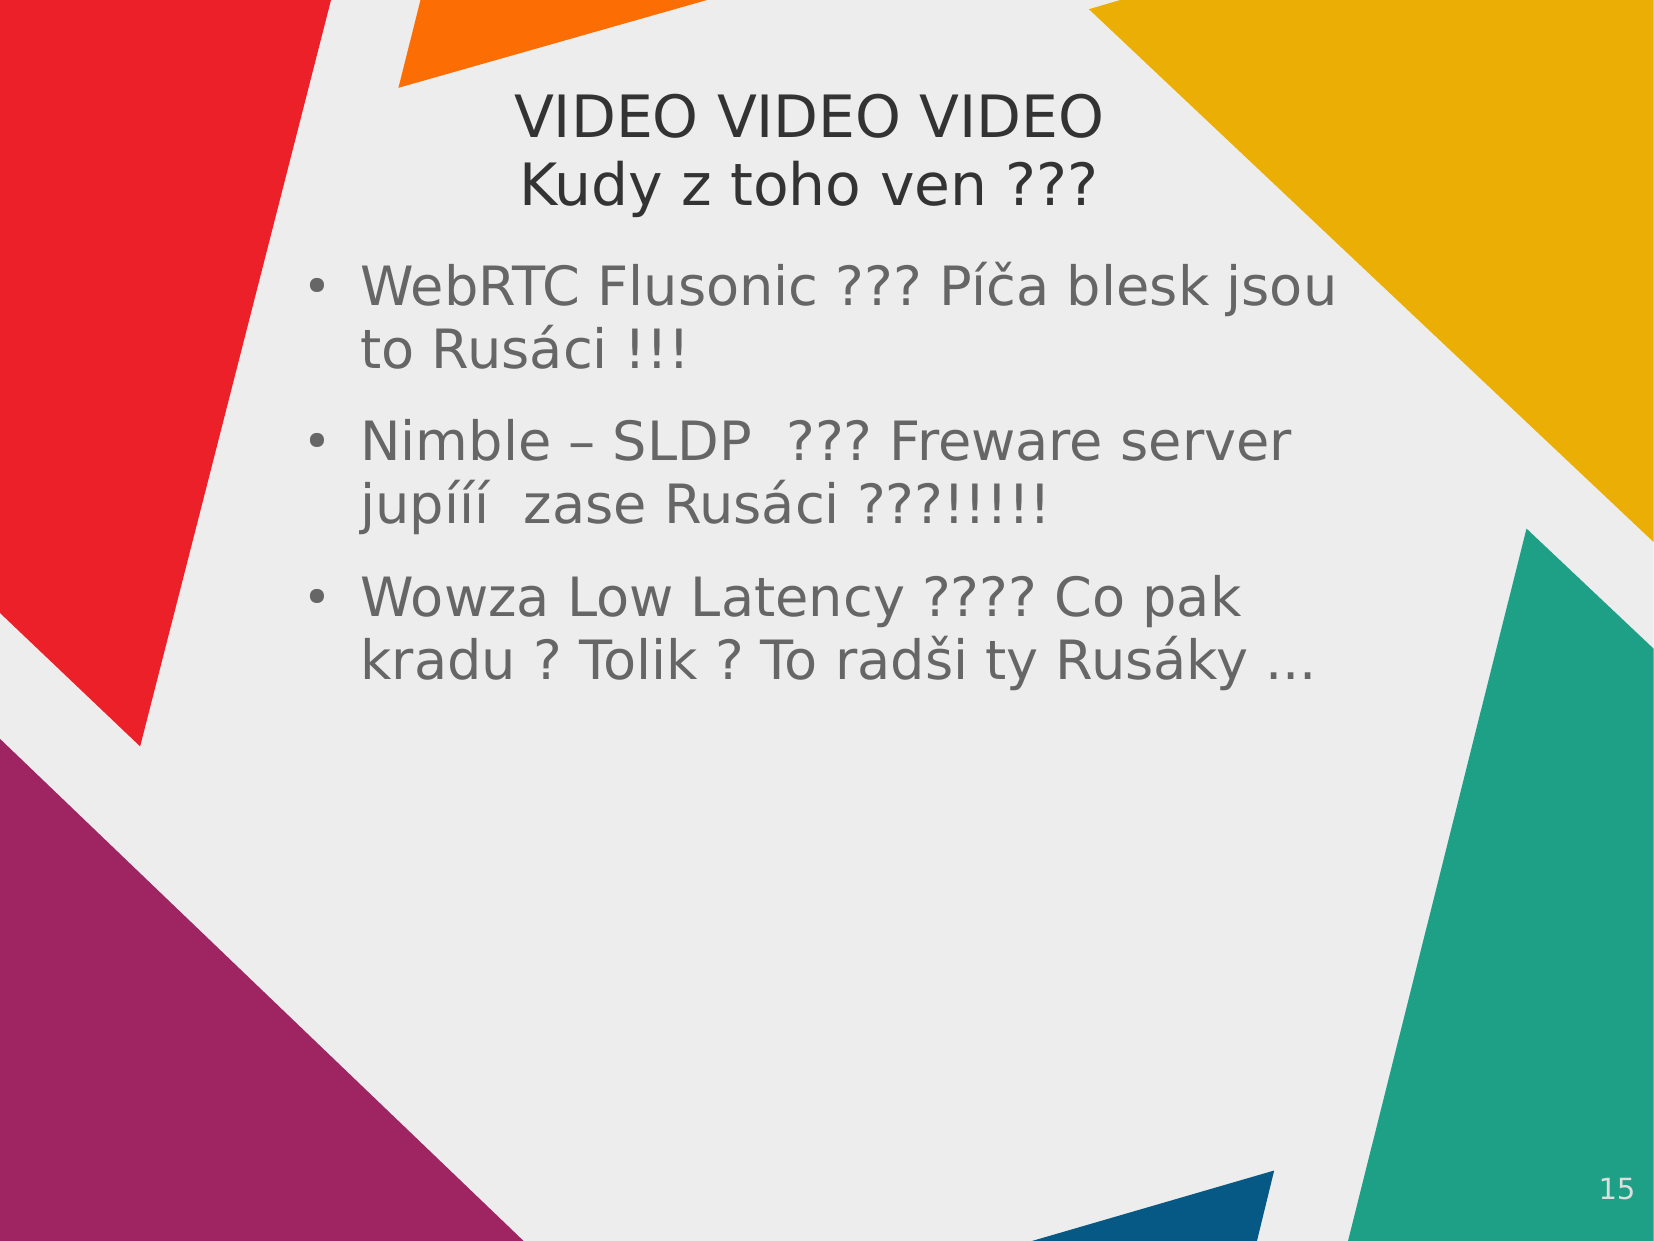

# VIDEO VIDEO VIDEO Kudy z toho ven ???
WebRTC Flusonic ??? Píča blesk jsou to Rusáci !!!
Nimble – SLDP ??? Freware server jupííí zase Rusáci ???!!!!!
Wowza Low Latency ???? Co pak kradu ? Tolik ? To radši ty Rusáky ...
15